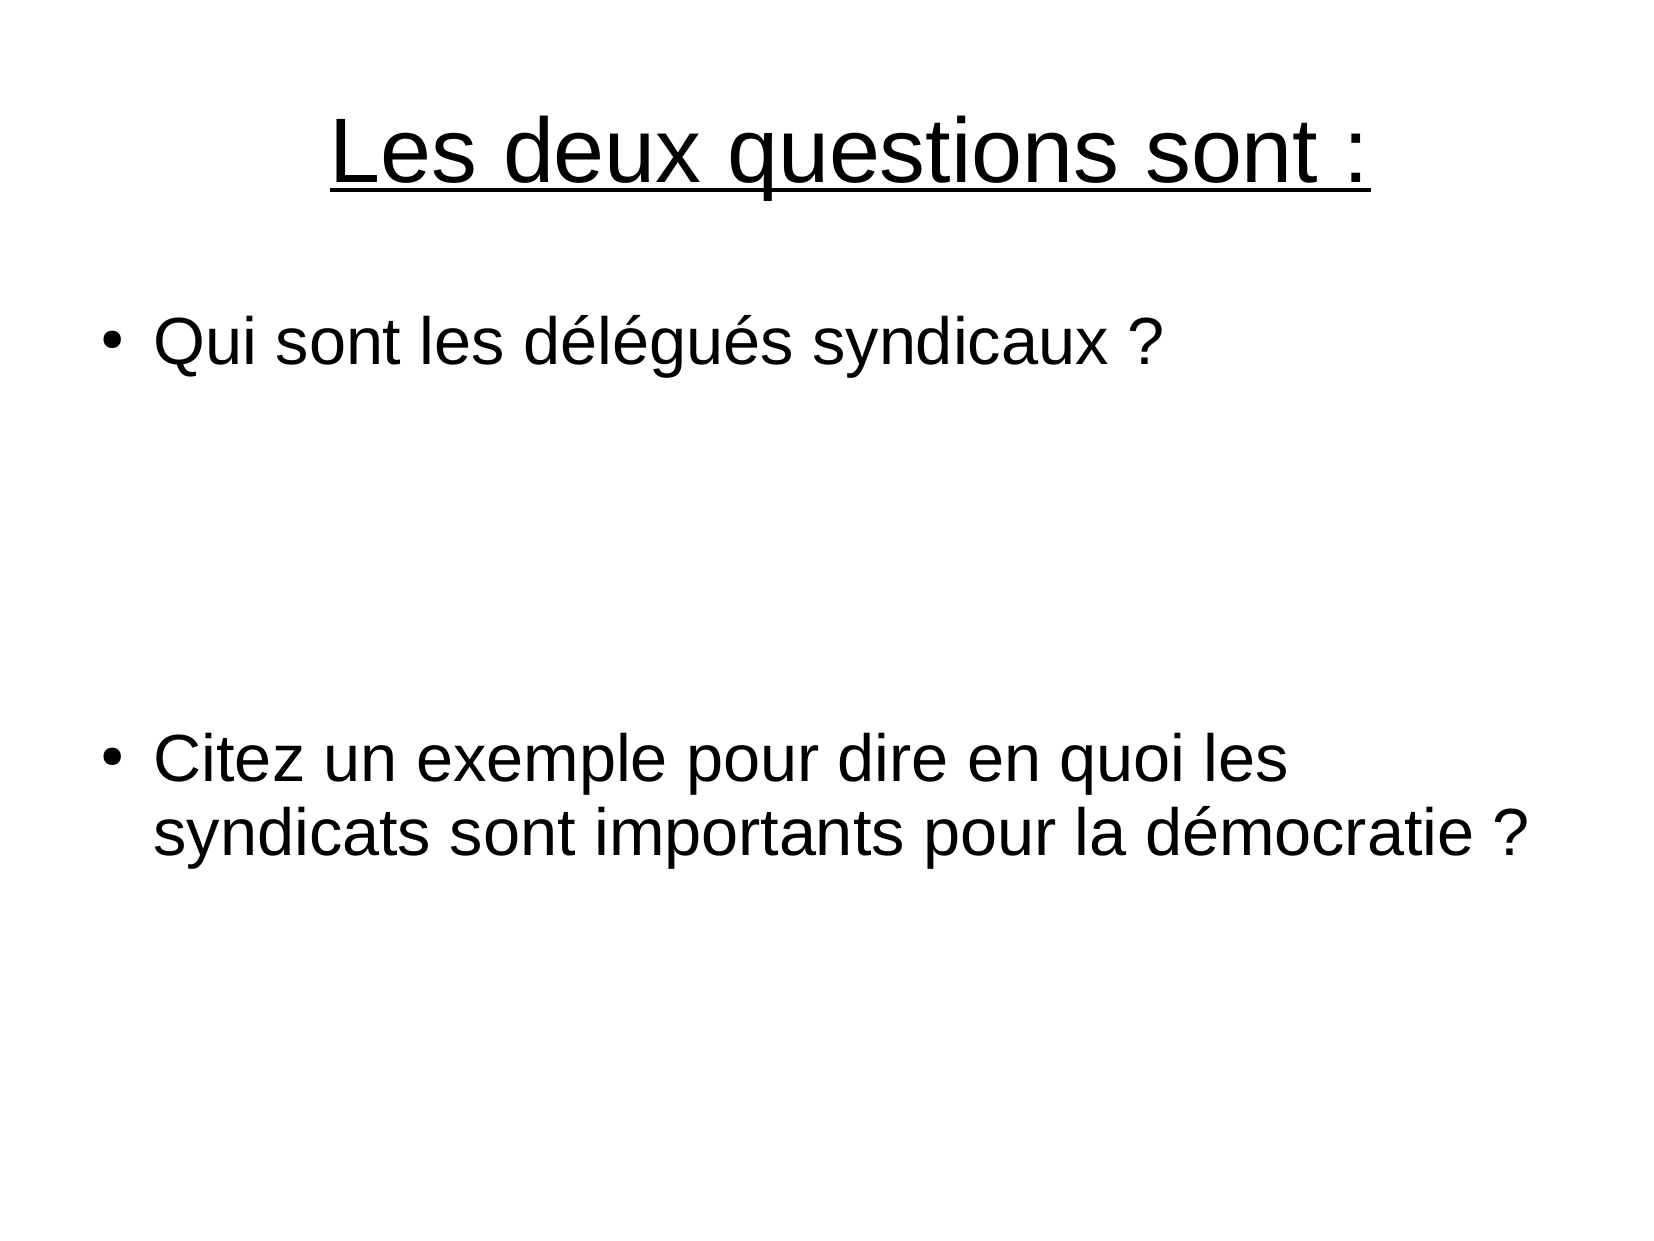

# Les deux questions sont :
Qui sont les délégués syndicaux ?
Citez un exemple pour dire en quoi les syndicats sont importants pour la démocratie ?